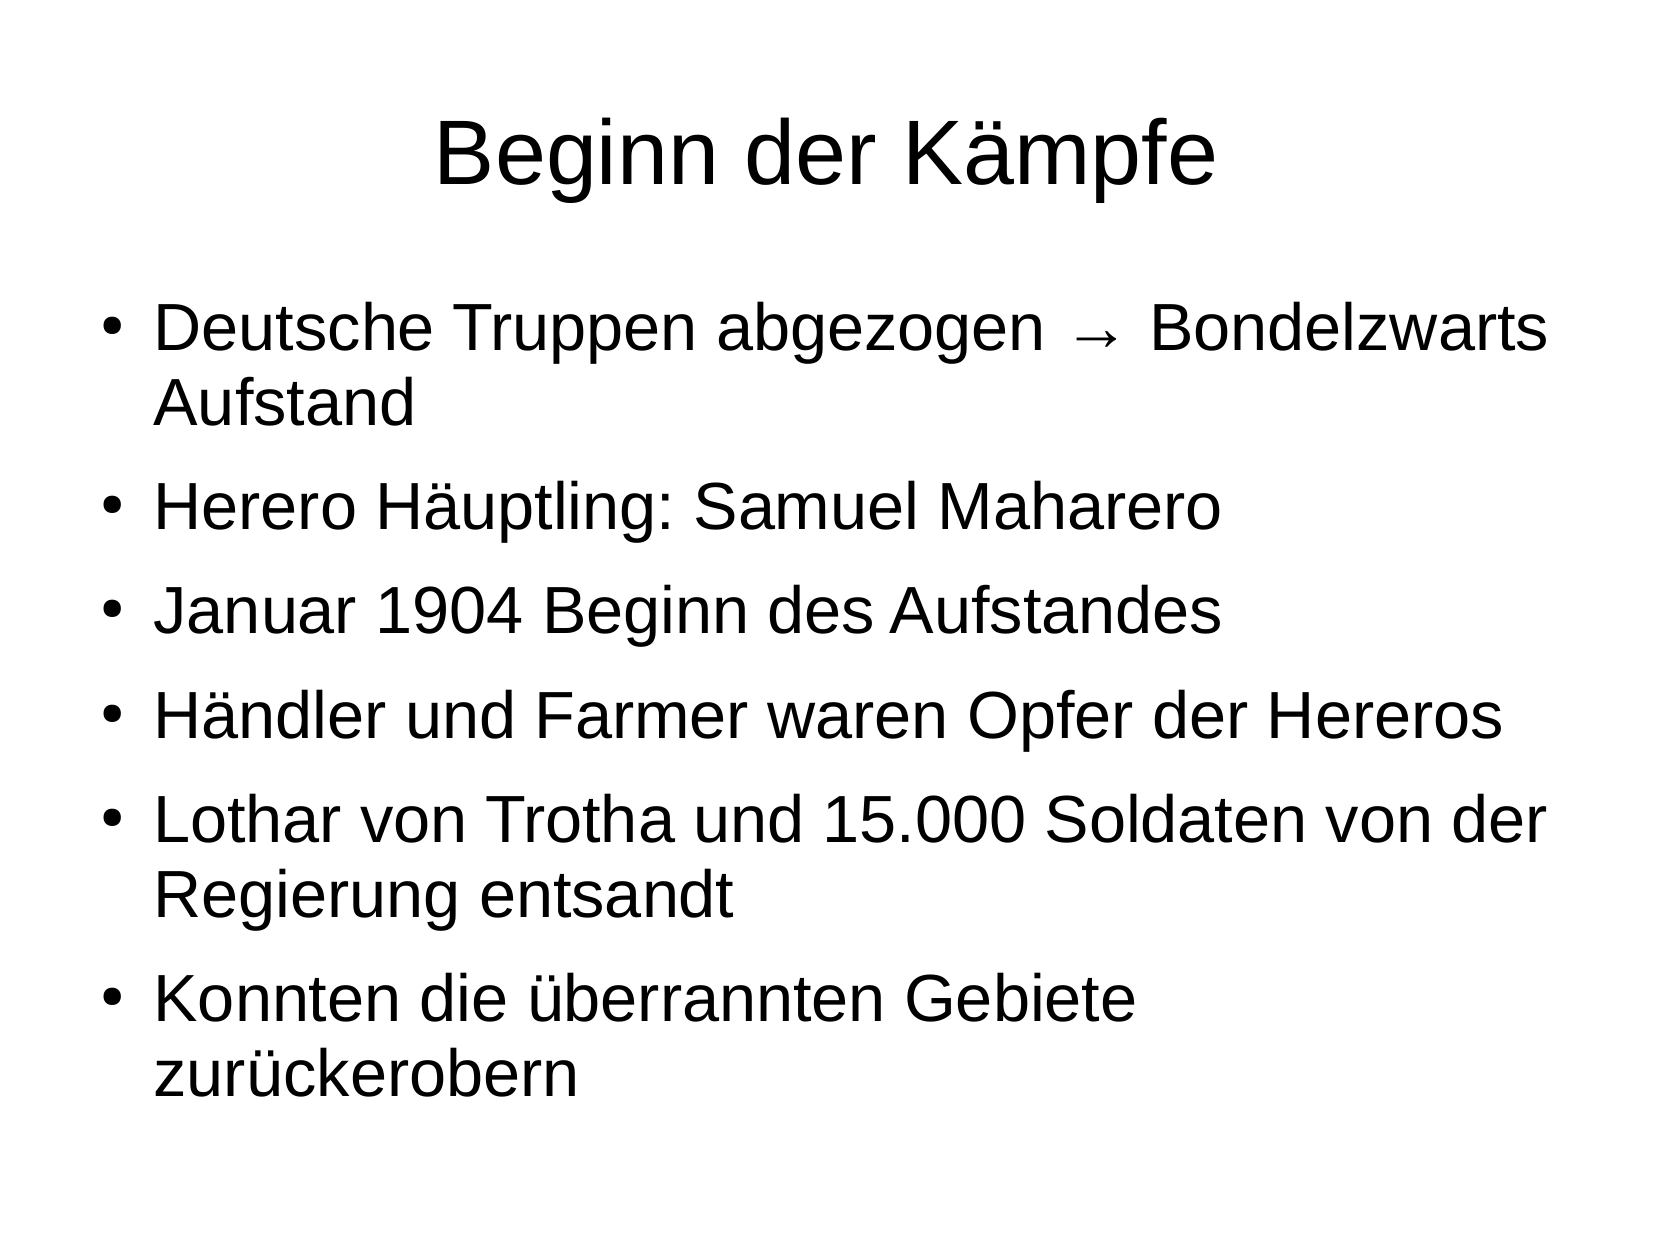

# Beginn der Kämpfe
Deutsche Truppen abgezogen → Bondelzwarts Aufstand
Herero Häuptling: Samuel Maharero
Januar 1904 Beginn des Aufstandes
Händler und Farmer waren Opfer der Hereros
Lothar von Trotha und 15.000 Soldaten von der Regierung entsandt
Konnten die überrannten Gebiete zurückerobern